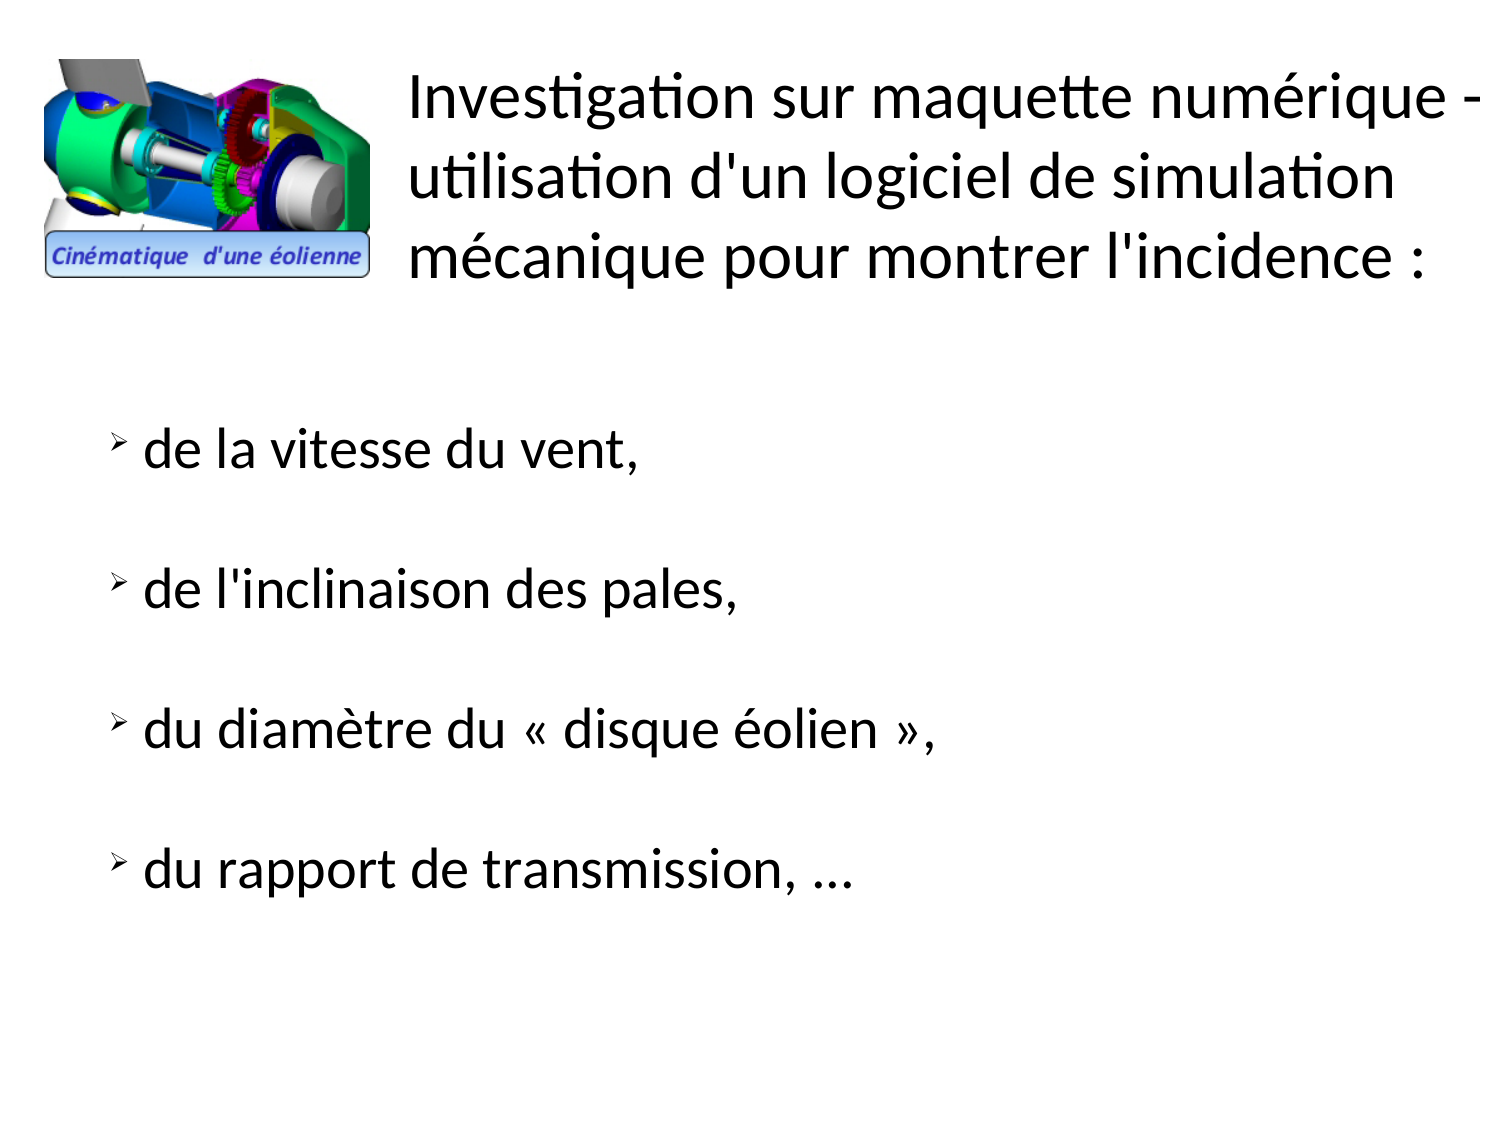

Investigation sur maquette numérique - utilisation d'un logiciel de simulation mécanique pour montrer l'incidence :
 de la vitesse du vent,
 de l'inclinaison des pales,
 du diamètre du « disque éolien »,
 du rapport de transmission, ...